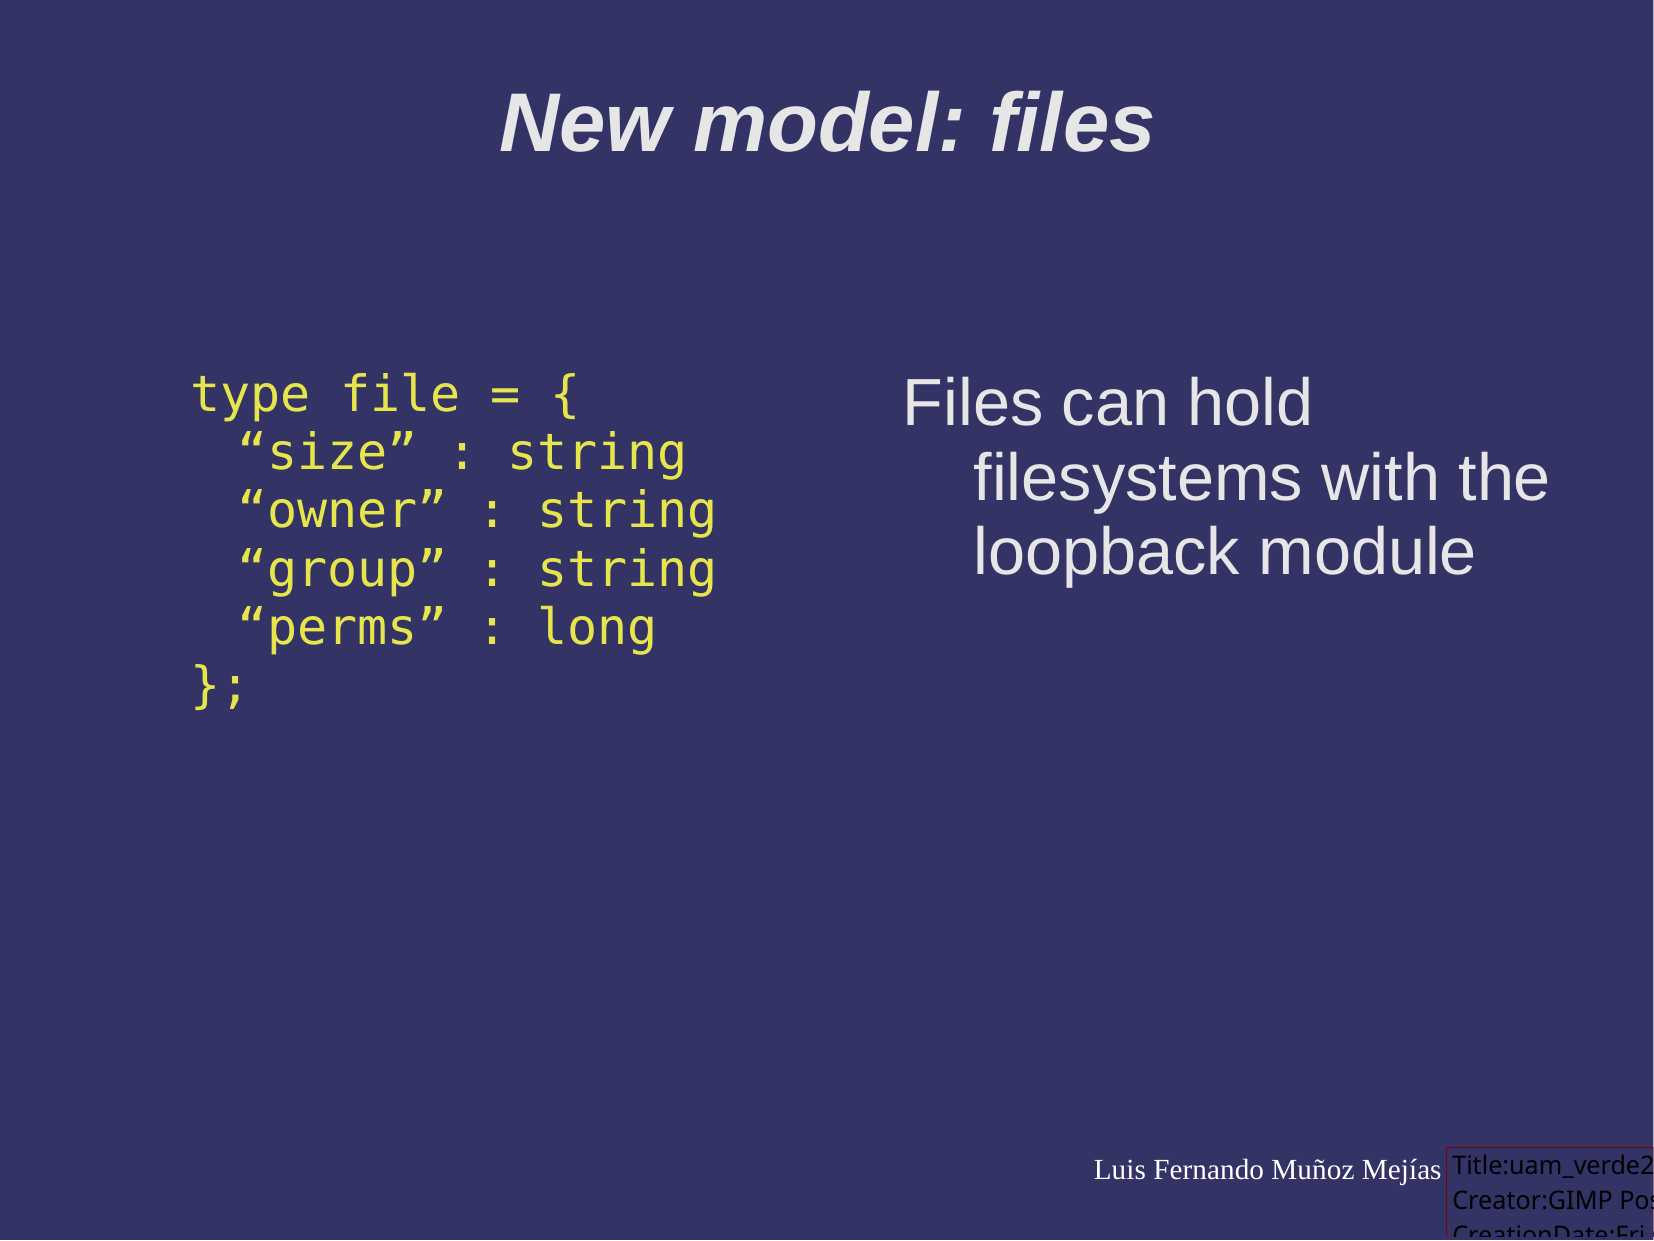

# New model: files
type file = {
“size” : string
“owner” : string
“group” : string
“perms” : long
};
Files can hold filesystems with the loopback module
Luis Fernando Muñoz Mejías